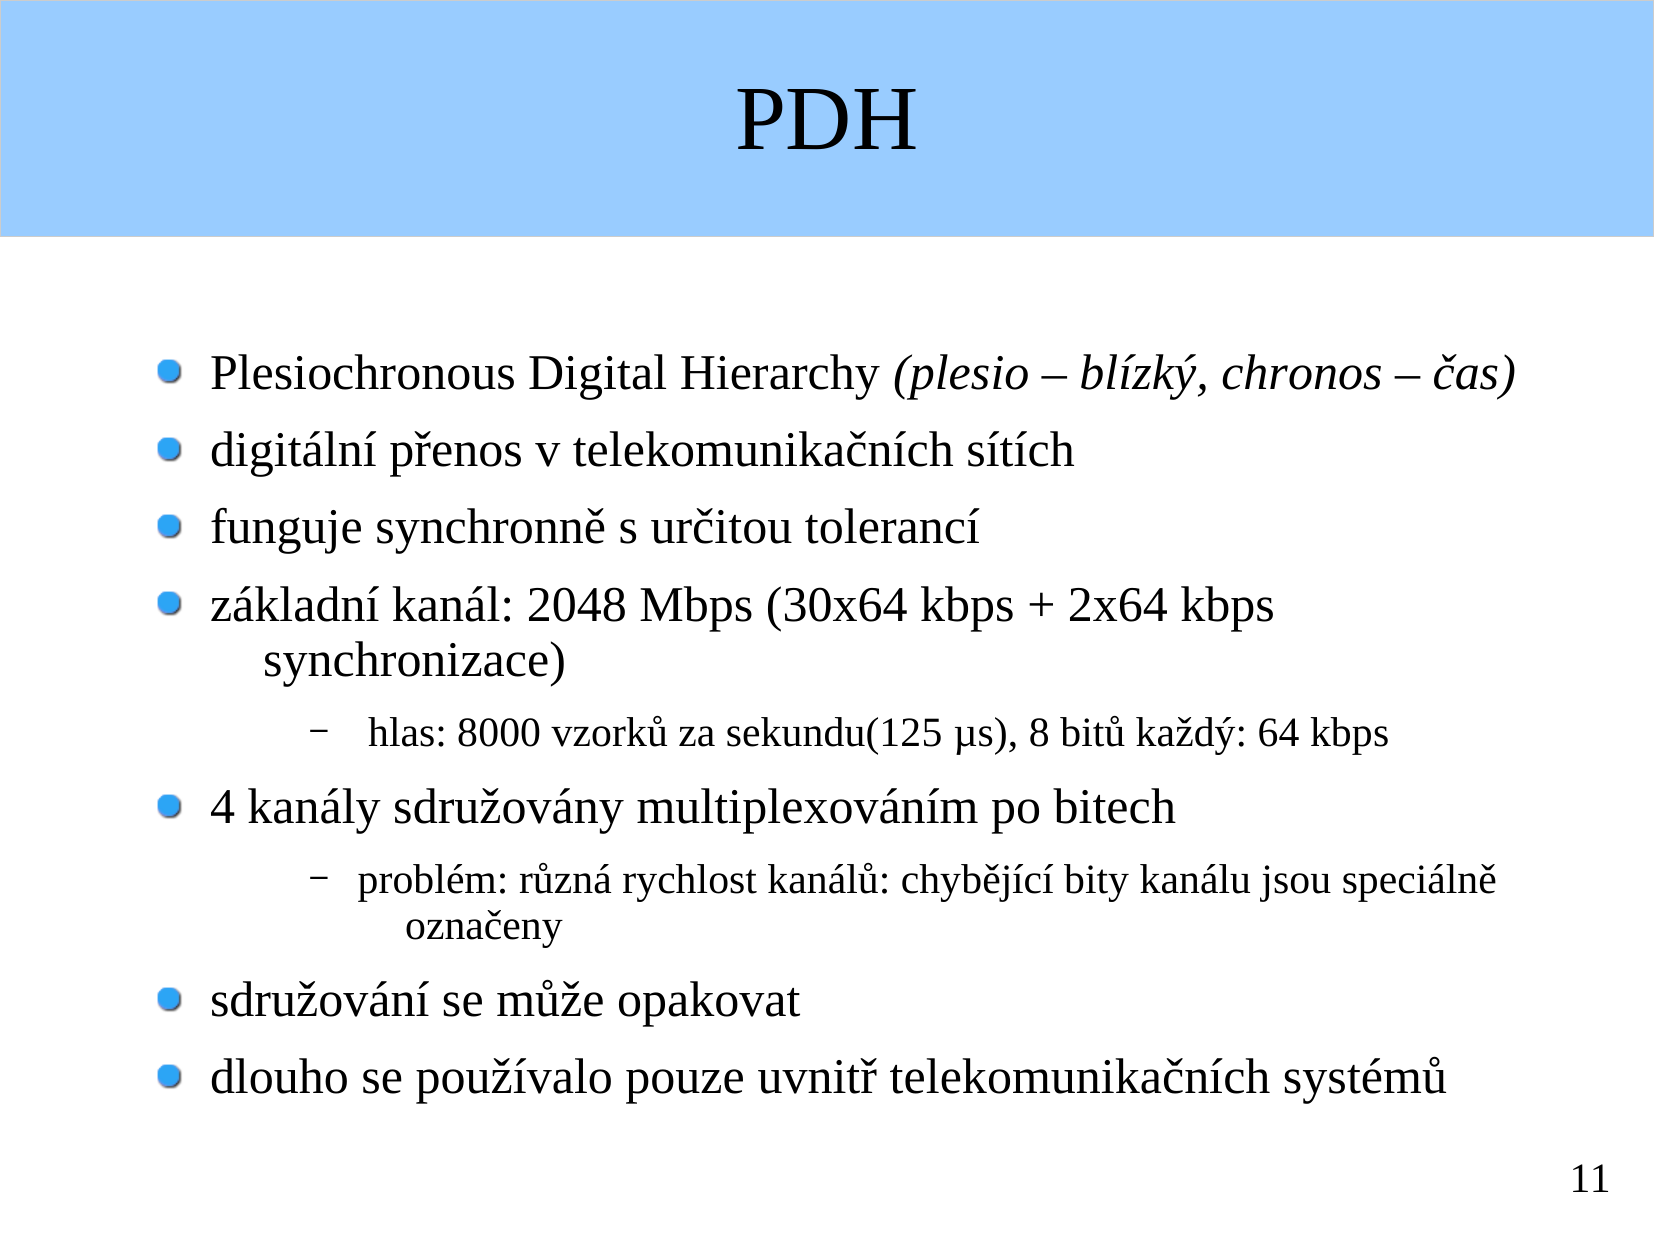

# PDH
Plesiochronous Digital Hierarchy (plesio – blízký, chronos – čas)
digitální přenos v telekomunikačních sítích
funguje synchronně s určitou tolerancí
základní kanál: 2048 Mbps (30x64 kbps + 2x64 kbps synchronizace)
 hlas: 8000 vzorků za sekundu(125 µs), 8 bitů každý: 64 kbps
4 kanály sdružovány multiplexováním po bitech
problém: různá rychlost kanálů: chybějící bity kanálu jsou speciálně označeny
sdružování se může opakovat
dlouho se používalo pouze uvnitř telekomunikačních systémů